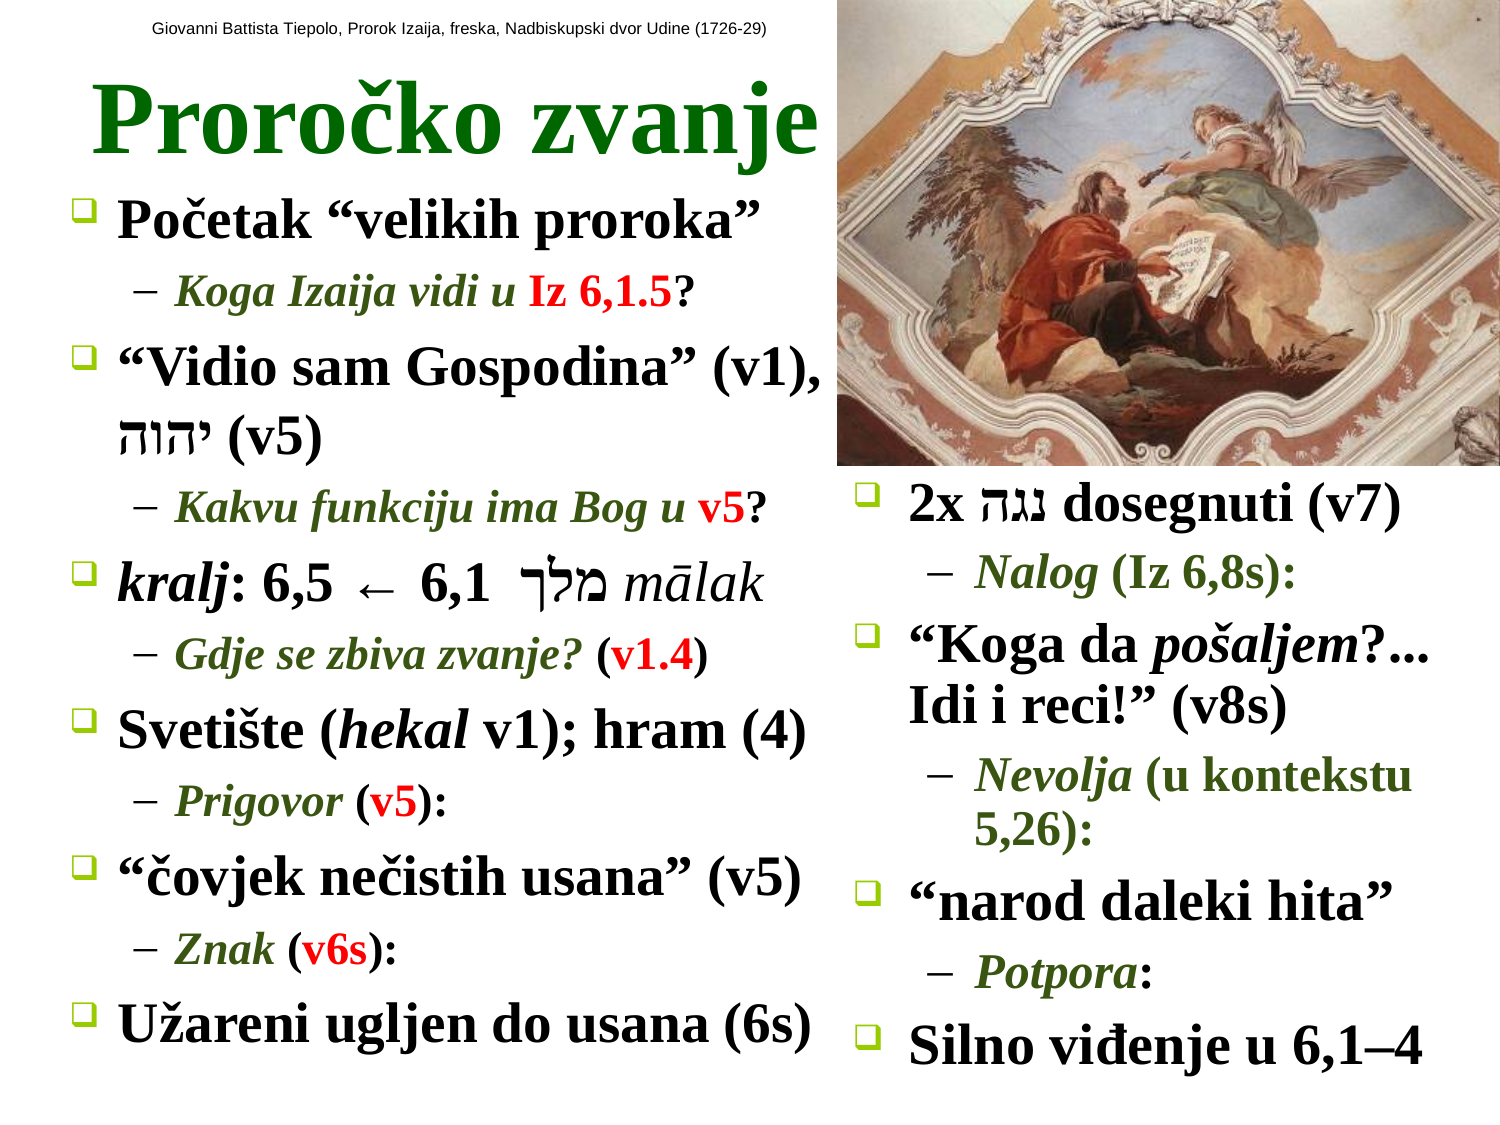

# Proročko zvanje
Giovanni Battista Tiepolo, Prorok Izaija, freska, Nadbiskupski dvor Udine (1726-29)
Početak “velikih proroka”
Koga Izaija vidi u Iz 6,1.5?
“Vidio sam Gospodina” (v1),
יהוה (v5)
Kakvu funkciju ima Bog u v5?
kralj: 6,5 ← 6,1 מלך mālak
Gdje se zbiva zvanje? (v1.4)
Svetište (hekal v1); hram (4)
Prigovor (v5):
“čovjek nečistih usana” (v5)
Znak (v6s):
Užareni ugljen do usana (6s)
2x נגה dosegnuti (v7)
Nalog (Iz 6,8s):
“Koga da pošaljem?...
Idi i reci!” (v8s)
Nevolja (u kontekstu 5,26):
“narod daleki hita”
Potpora:
Silno viđenje u 6,1–4